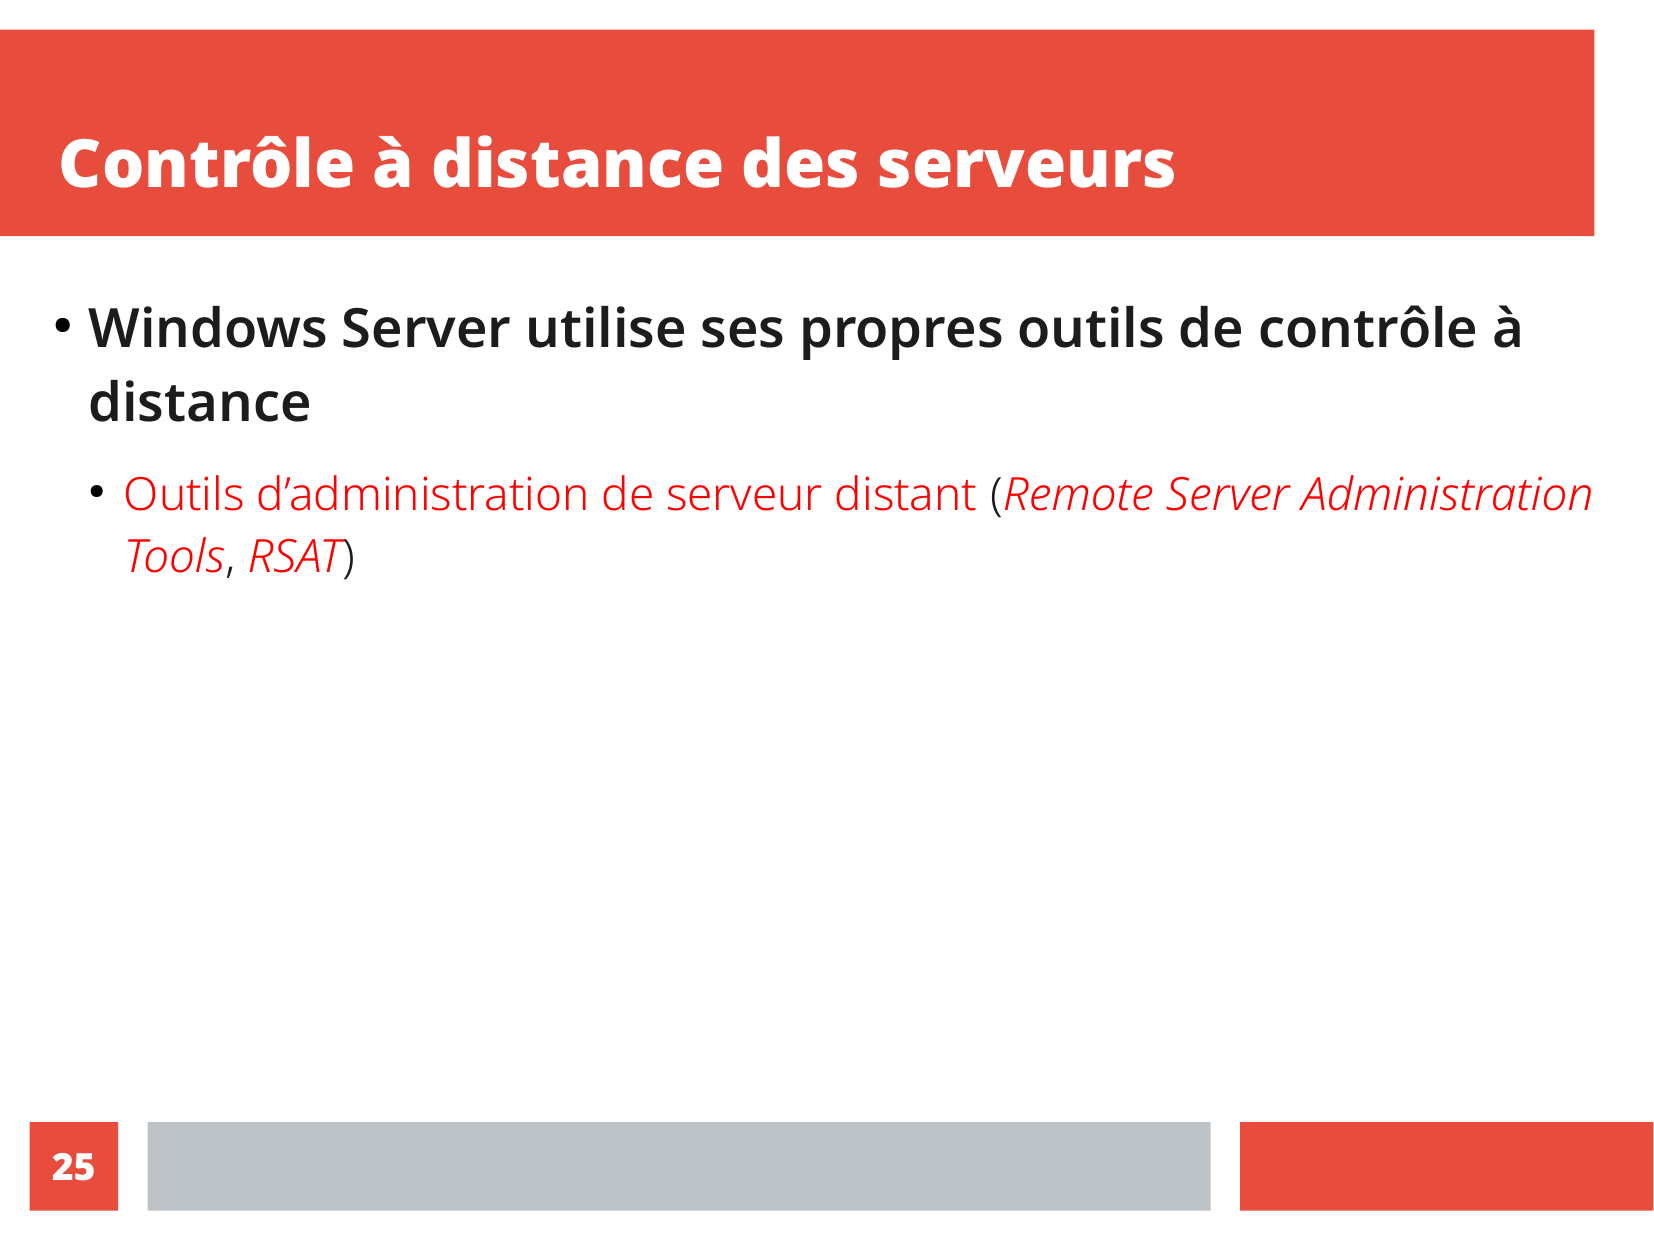

# Contrôle à distance des serveurs
Windows Server utilise ses propres outils de contrôle à distance
Outils d’administration de serveur distant (Remote Server Administration Tools, RSAT)
25